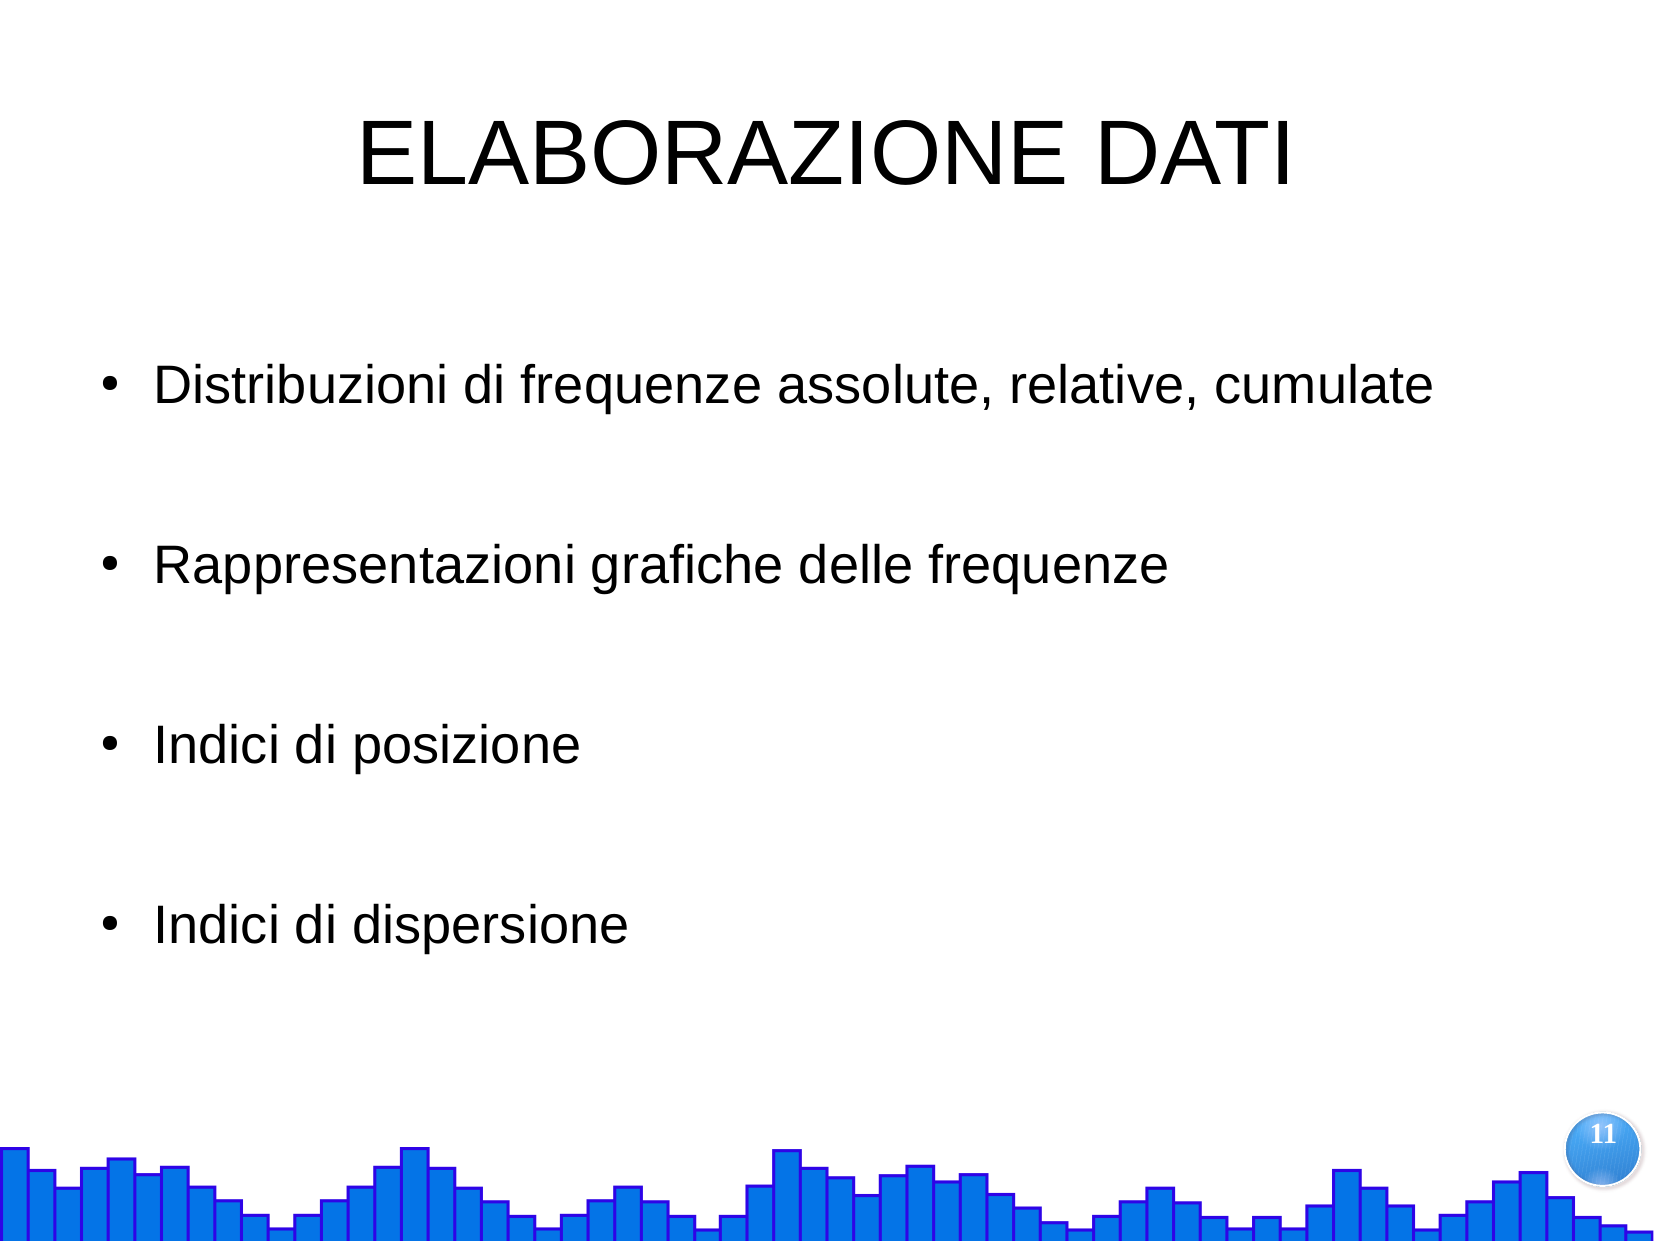

# ELABORAZIONE DATI
Distribuzioni di frequenze assolute, relative, cumulate
Rappresentazioni grafiche delle frequenze
Indici di posizione
Indici di dispersione
11